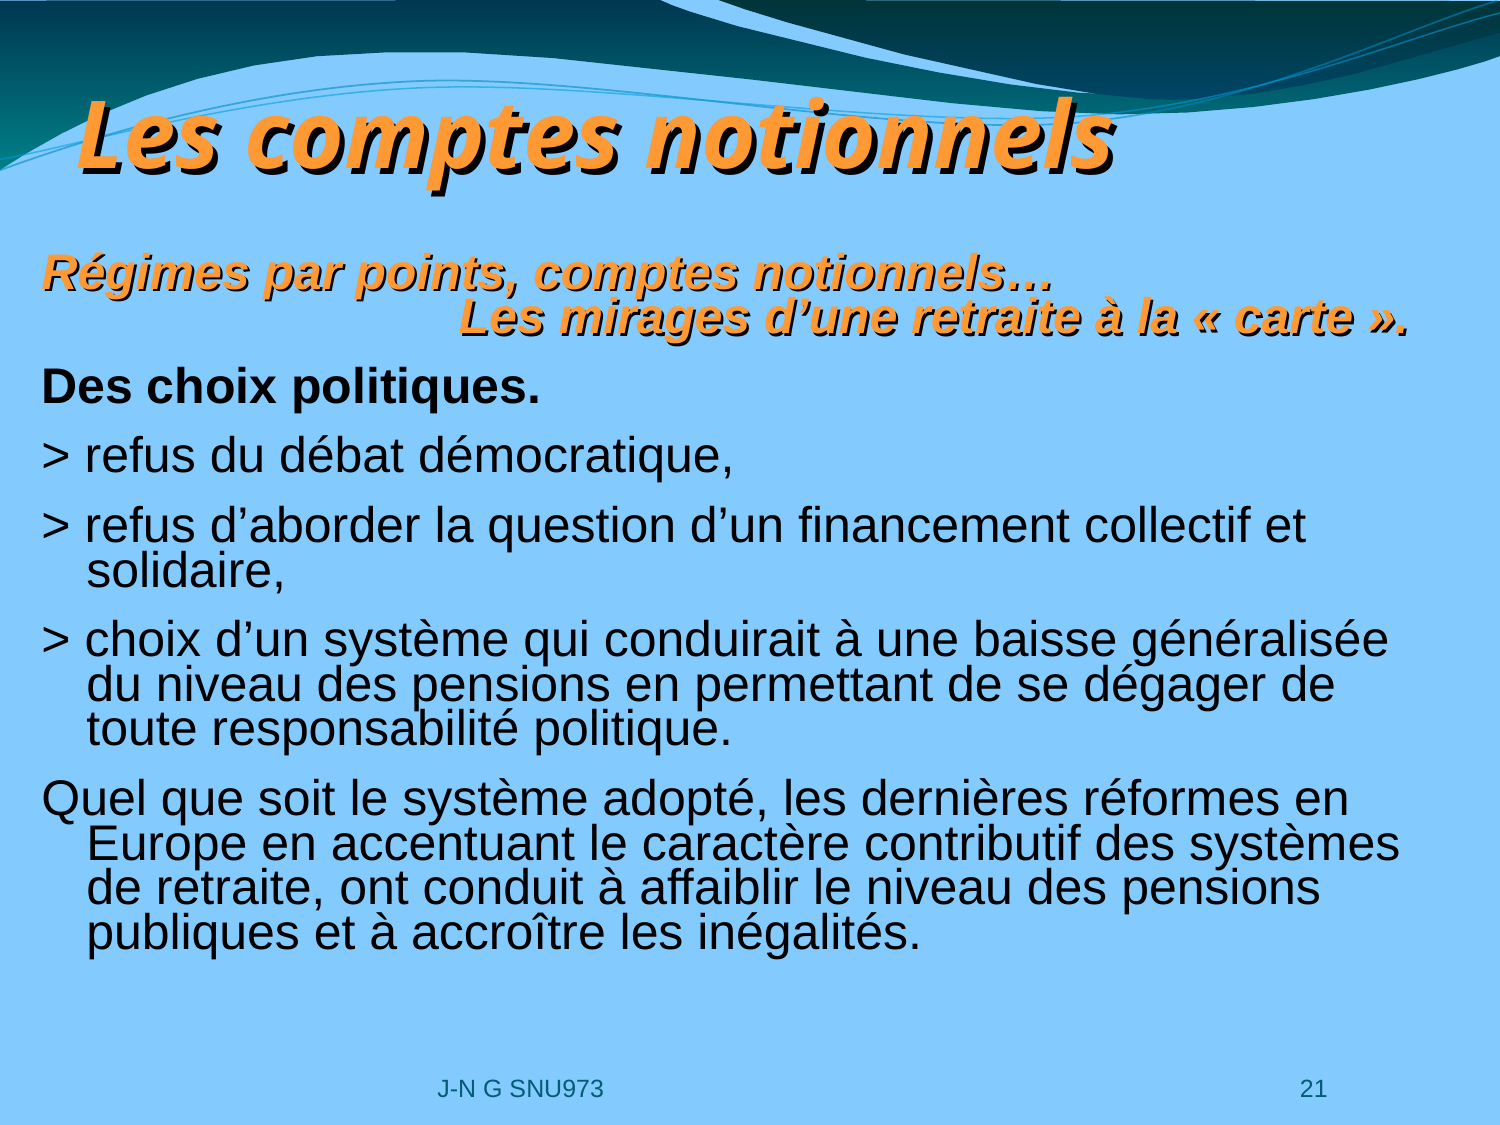

# Les comptes notionnels
Régimes par points, comptes notionnels…
Les mirages d’une retraite à la « carte ».
Des choix politiques.
> refus du débat démocratique,
> refus d’aborder la question d’un financement collectif et solidaire,
> choix d’un système qui conduirait à une baisse généralisée du niveau des pensions en permettant de se dégager de toute responsabilité politique.
Quel que soit le système adopté, les dernières réformes en Europe en accentuant le caractère contributif des systèmes de retraite, ont conduit à affaiblir le niveau des pensions publiques et à accroître les inégalités.
J-N G SNU973